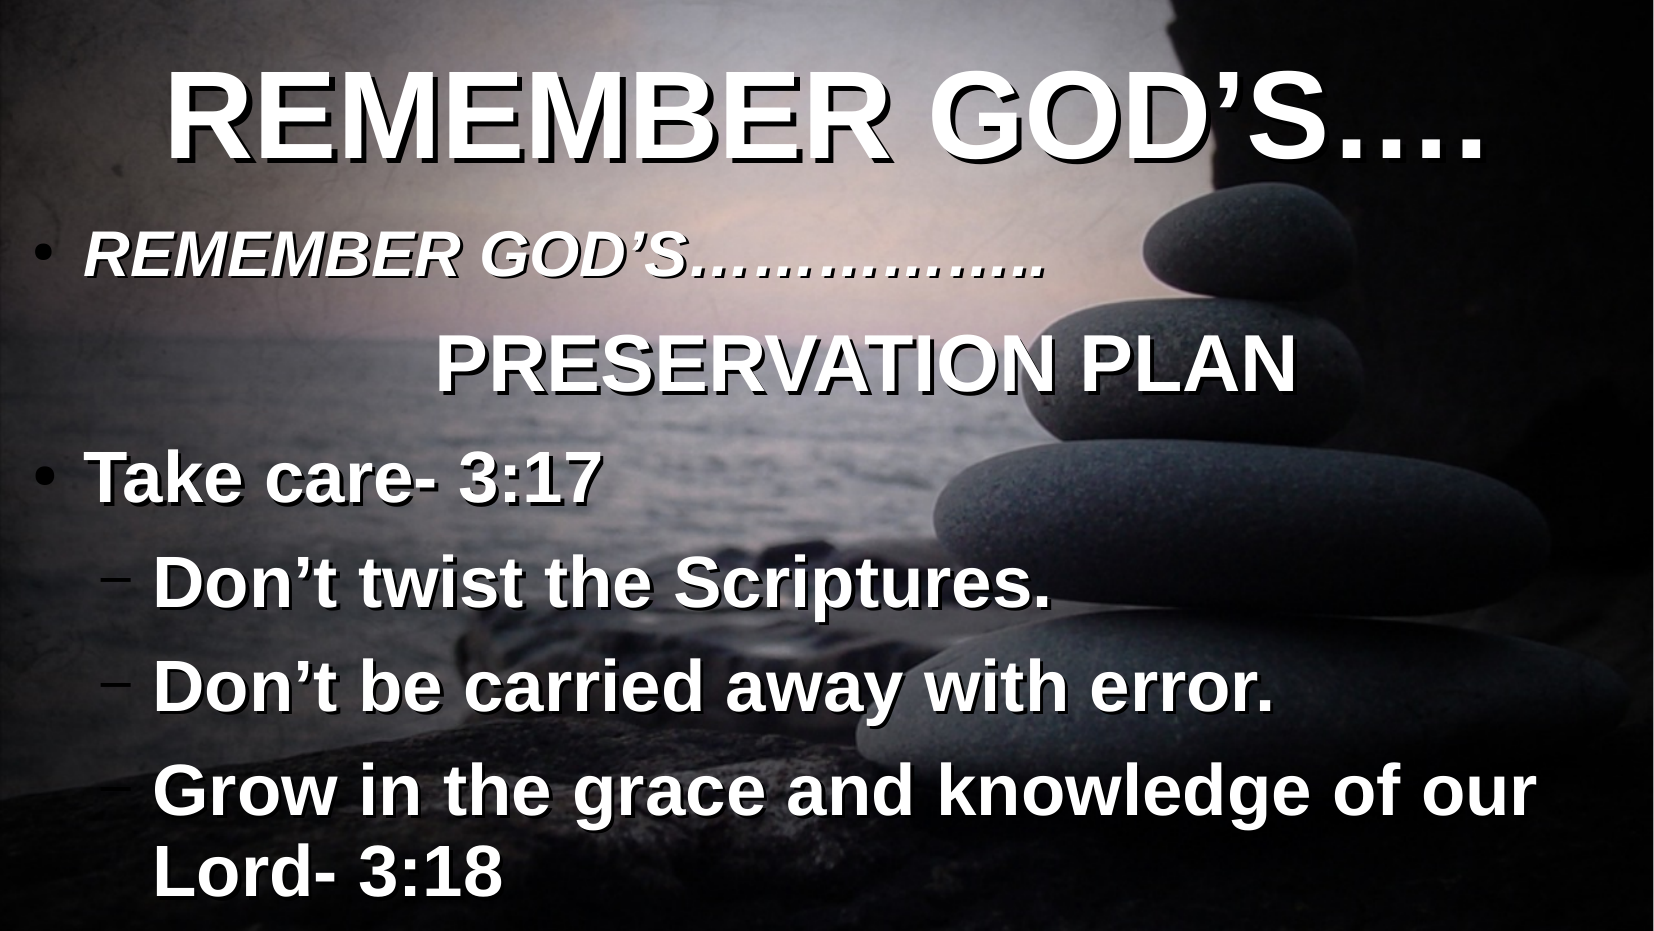

# REMEMBER GOD’S….
REMEMBER GOD’S……………..
PRESERVATION PLAN
Take care- 3:17
Don’t twist the Scriptures.
Don’t be carried away with error.
Grow in the grace and knowledge of our Lord- 3:18